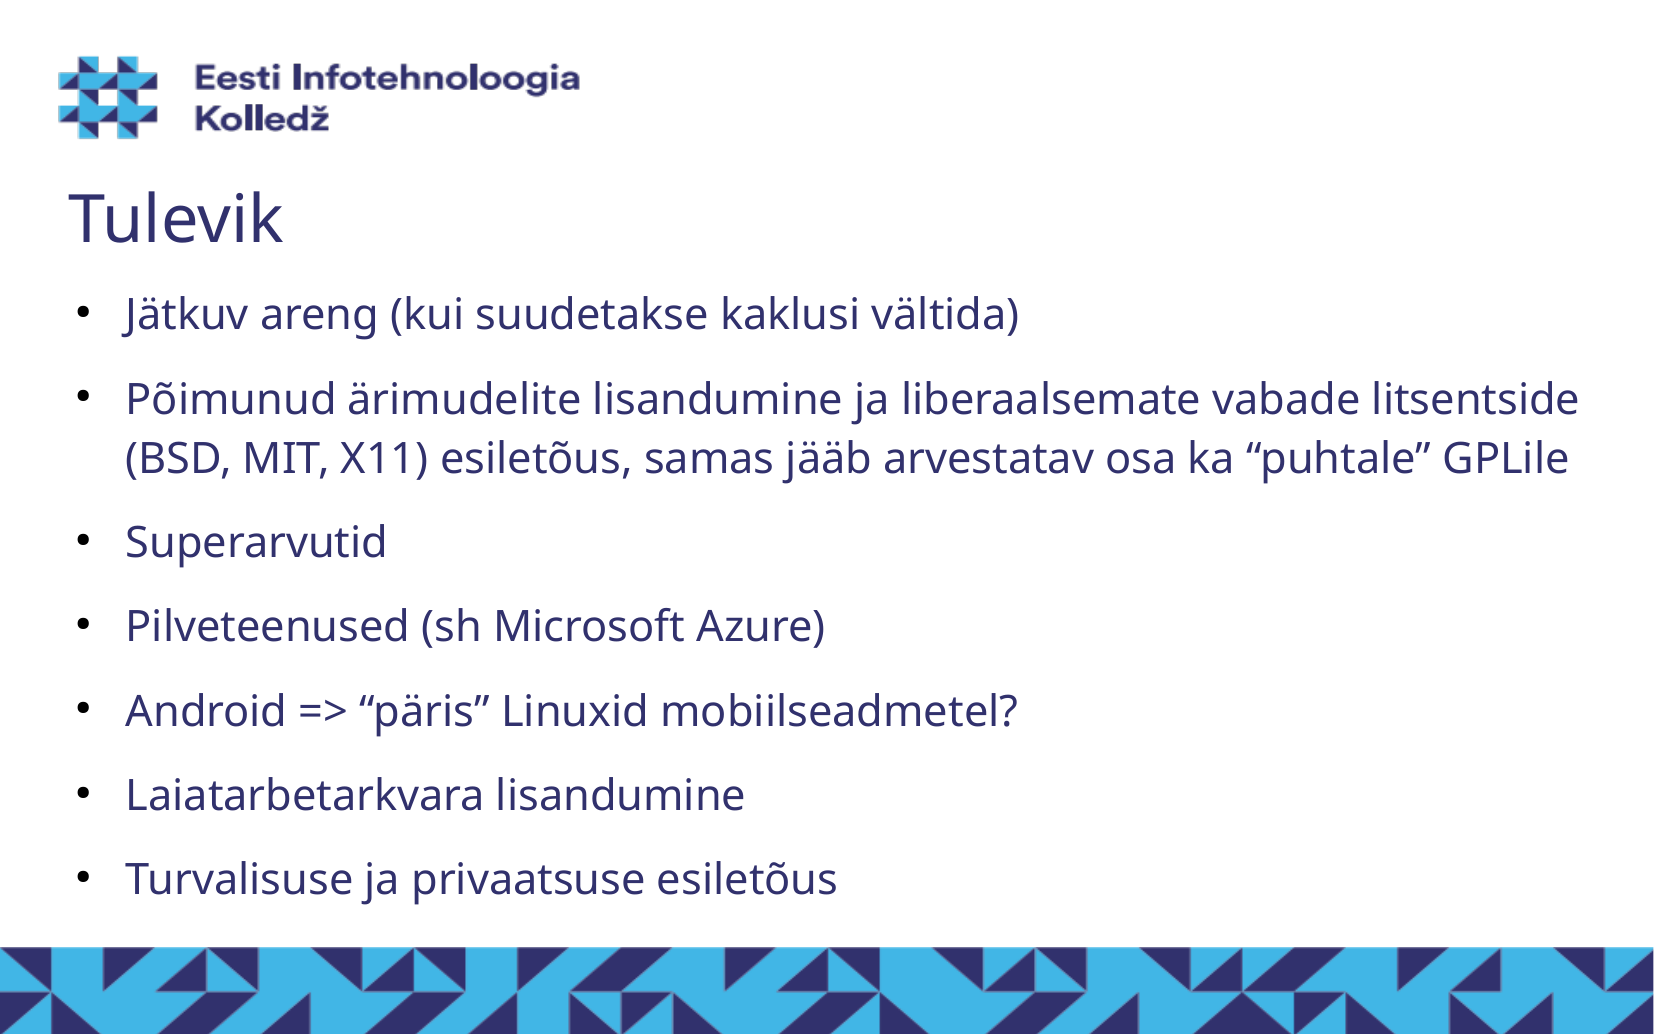

# Tulevik
Jätkuv areng (kui suudetakse kaklusi vältida)
Põimunud ärimudelite lisandumine ja liberaalsemate vabade litsentside (BSD, MIT, X11) esiletõus, samas jääb arvestatav osa ka “puhtale” GPLile
Superarvutid
Pilveteenused (sh Microsoft Azure)
Android => “päris” Linuxid mobiilseadmetel?
Laiatarbetarkvara lisandumine
Turvalisuse ja privaatsuse esiletõus